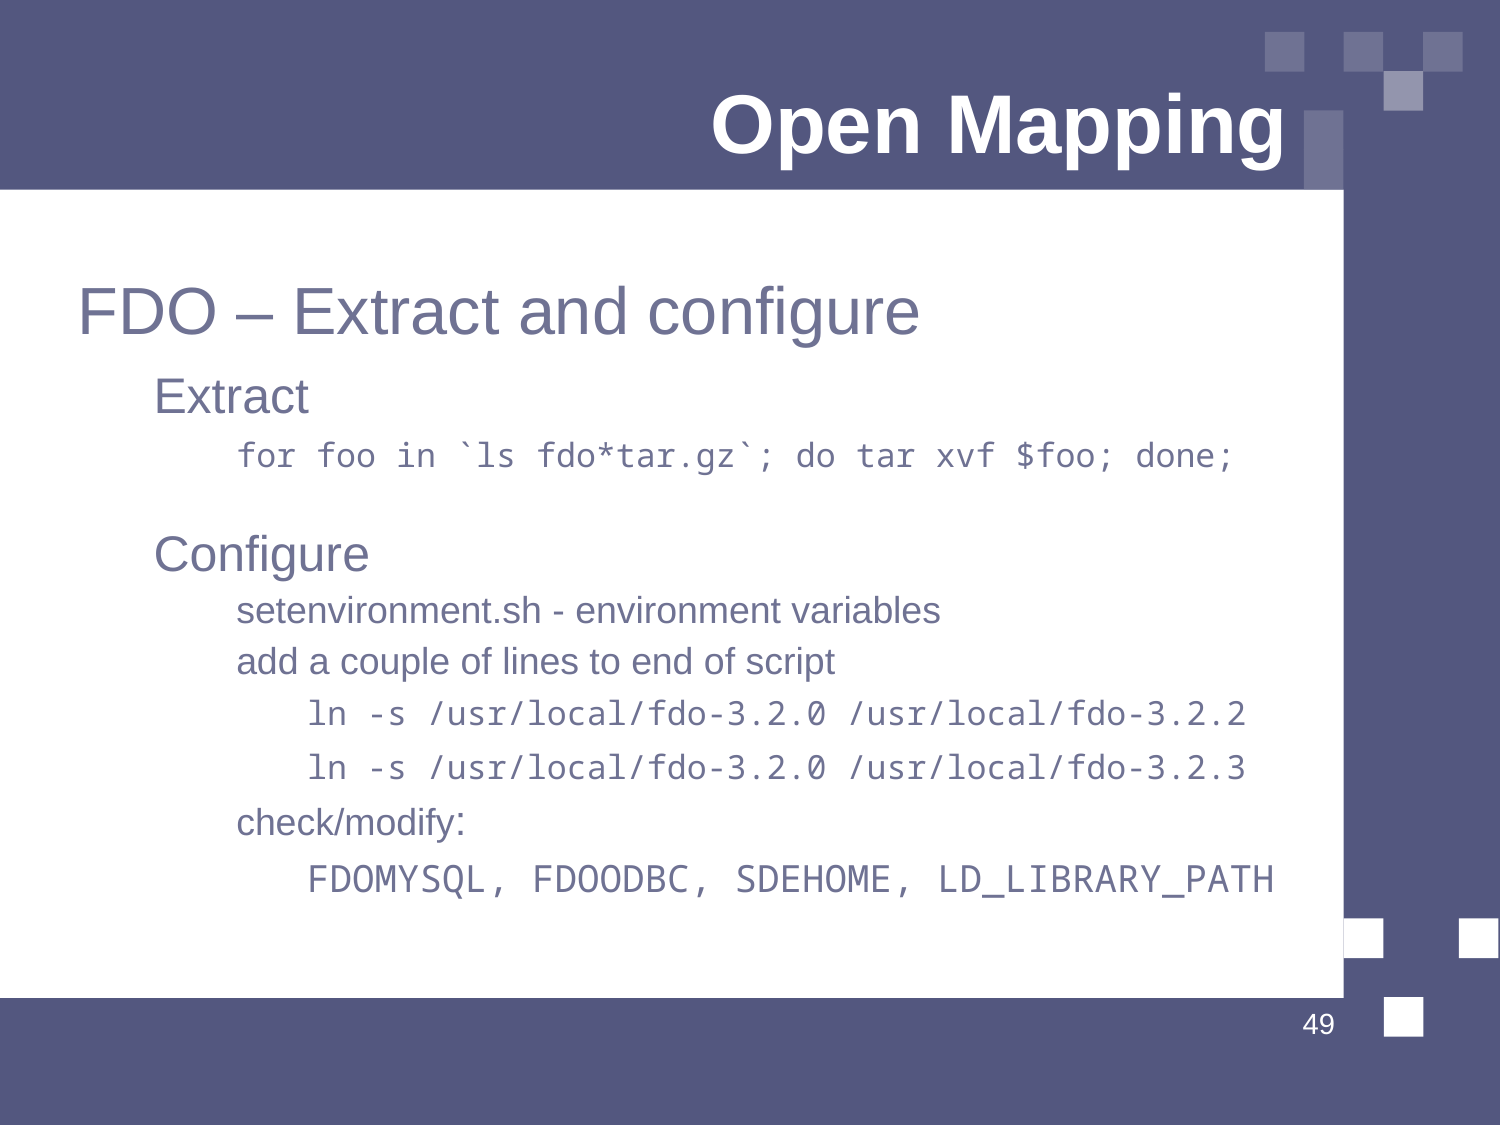

# Open Mapping
 FDO – Extract and configure
Extract
for foo in `ls fdo*tar.gz`; do tar xvf $foo; done;
Configure
setenvironment.sh - environment variables
add a couple of lines to end of script
ln -s /usr/local/fdo-3.2.0 /usr/local/fdo-3.2.2
ln -s /usr/local/fdo-3.2.0 /usr/local/fdo-3.2.3
check/modify:
FDOMYSQL, FDOODBC, SDEHOME, LD_LIBRARY_PATH
49